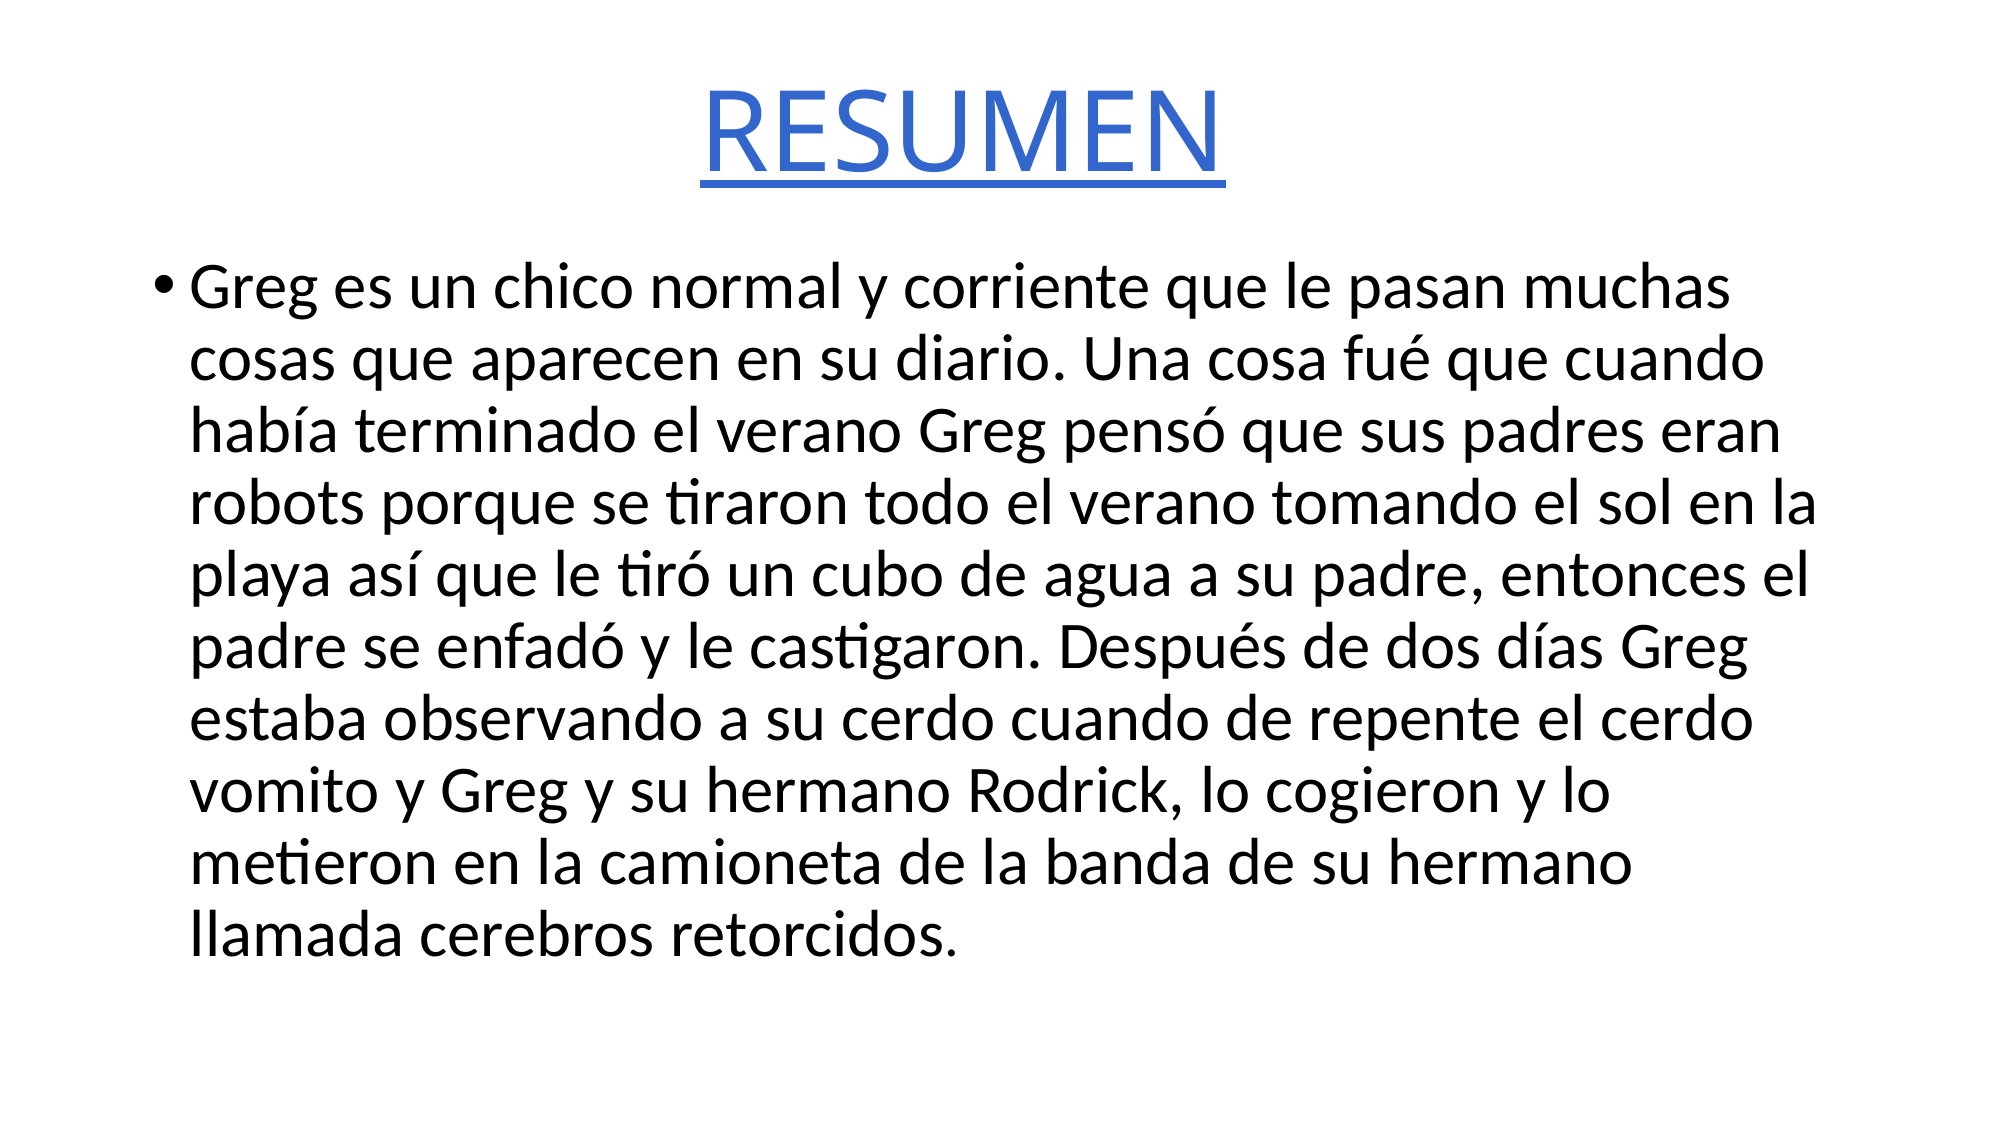

# RESUMEN
Greg es un chico normal y corriente que le pasan muchas cosas que aparecen en su diario. Una cosa fué que cuando había terminado el verano Greg pensó que sus padres eran robots porque se tiraron todo el verano tomando el sol en la playa así que le tiró un cubo de agua a su padre, entonces el padre se enfadó y le castigaron. Después de dos días Greg estaba observando a su cerdo cuando de repente el cerdo vomito y Greg y su hermano Rodrick, lo cogieron y lo metieron en la camioneta de la banda de su hermano llamada cerebros retorcidos.